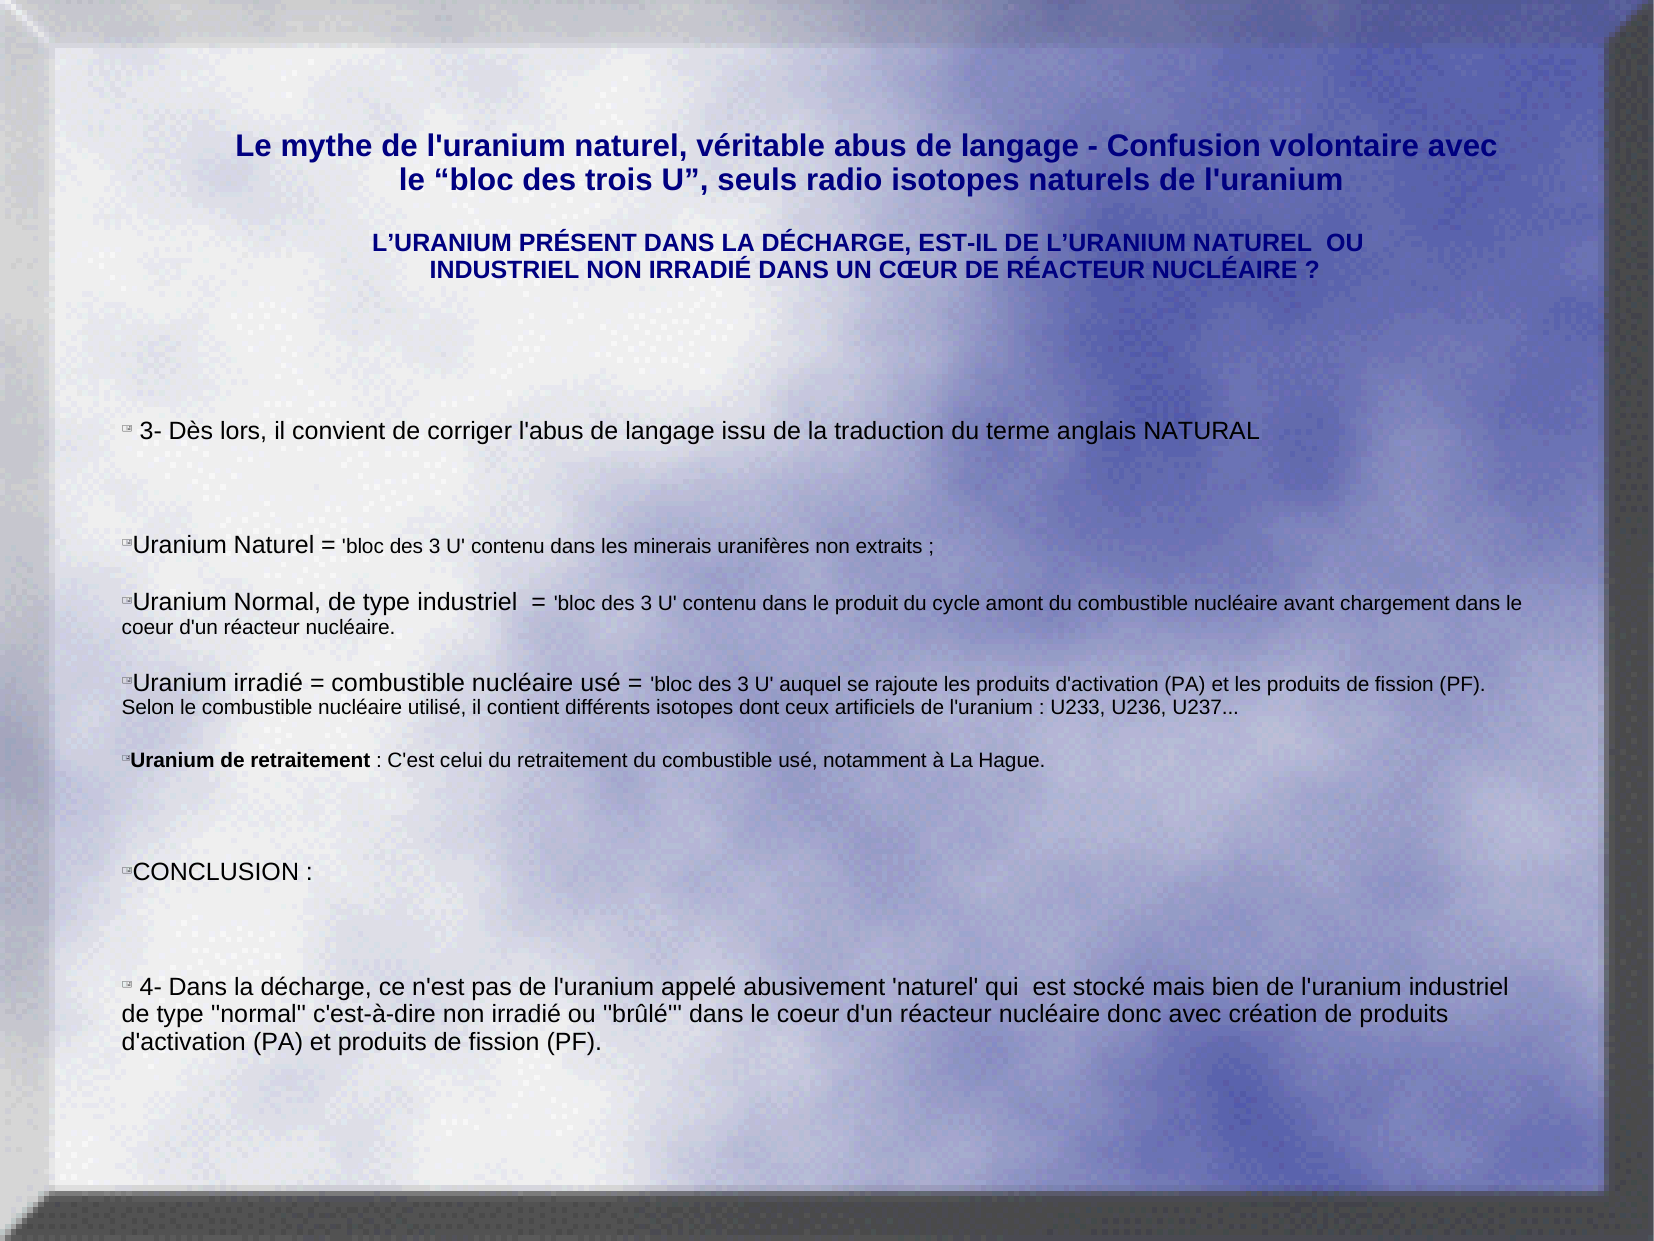

# Le mythe de l'uranium naturel, véritable abus de langage - Confusion volontaire avec le “bloc des trois U”, seuls radio isotopes naturels de l'uranium L’URANIUM PRÉSENT DANS LA DÉCHARGE, EST-IL DE L’URANIUM NATUREL OU INDUSTRIEL NON IRRADIÉ DANS UN CŒUR DE RÉACTEUR NUCLÉAIRE ?
 3- Dès lors, il convient de corriger l'abus de langage issu de la traduction du terme anglais NATURAL
Uranium Naturel = 'bloc des 3 U' contenu dans les minerais uranifères non extraits ;
Uranium Normal, de type industriel = 'bloc des 3 U' contenu dans le produit du cycle amont du combustible nucléaire avant chargement dans le coeur d'un réacteur nucléaire.
Uranium irradié = combustible nucléaire usé = 'bloc des 3 U' auquel se rajoute les produits d'activation (PA) et les produits de fission (PF). Selon le combustible nucléaire utilisé, il contient différents isotopes dont ceux artificiels de l'uranium : U233, U236, U237...
Uranium de retraitement : C'est celui du retraitement du combustible usé, notamment à La Hague.
CONCLUSION :
 4- Dans la décharge, ce n'est pas de l'uranium appelé abusivement 'naturel' qui est stocké mais bien de l'uranium industriel de type ''normal'' c'est-à-dire non irradié ou ''brûlé''' dans le coeur d'un réacteur nucléaire donc avec création de produits d'activation (PA) et produits de fission (PF).